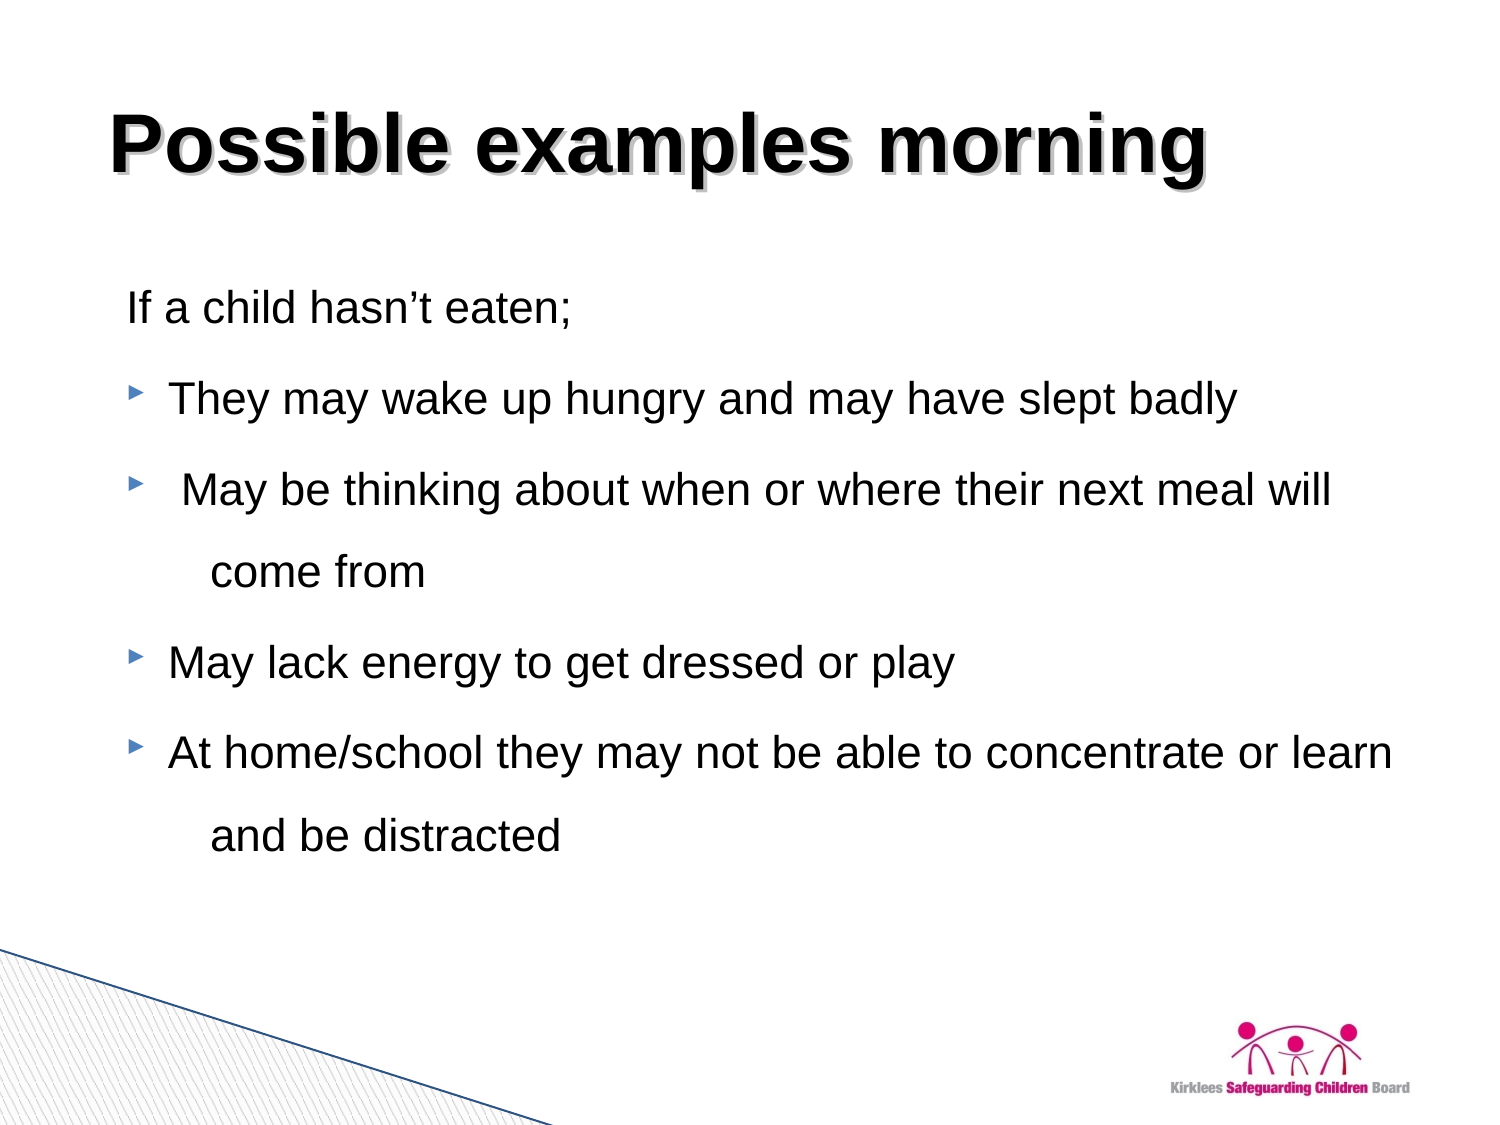

Possible examples morning
# If a child hasn’t eaten;
They may wake up hungry and may have slept badly
 May be thinking about when or where their next meal will come from
May lack energy to get dressed or play
At home/school they may not be able to concentrate or learn and be distracted